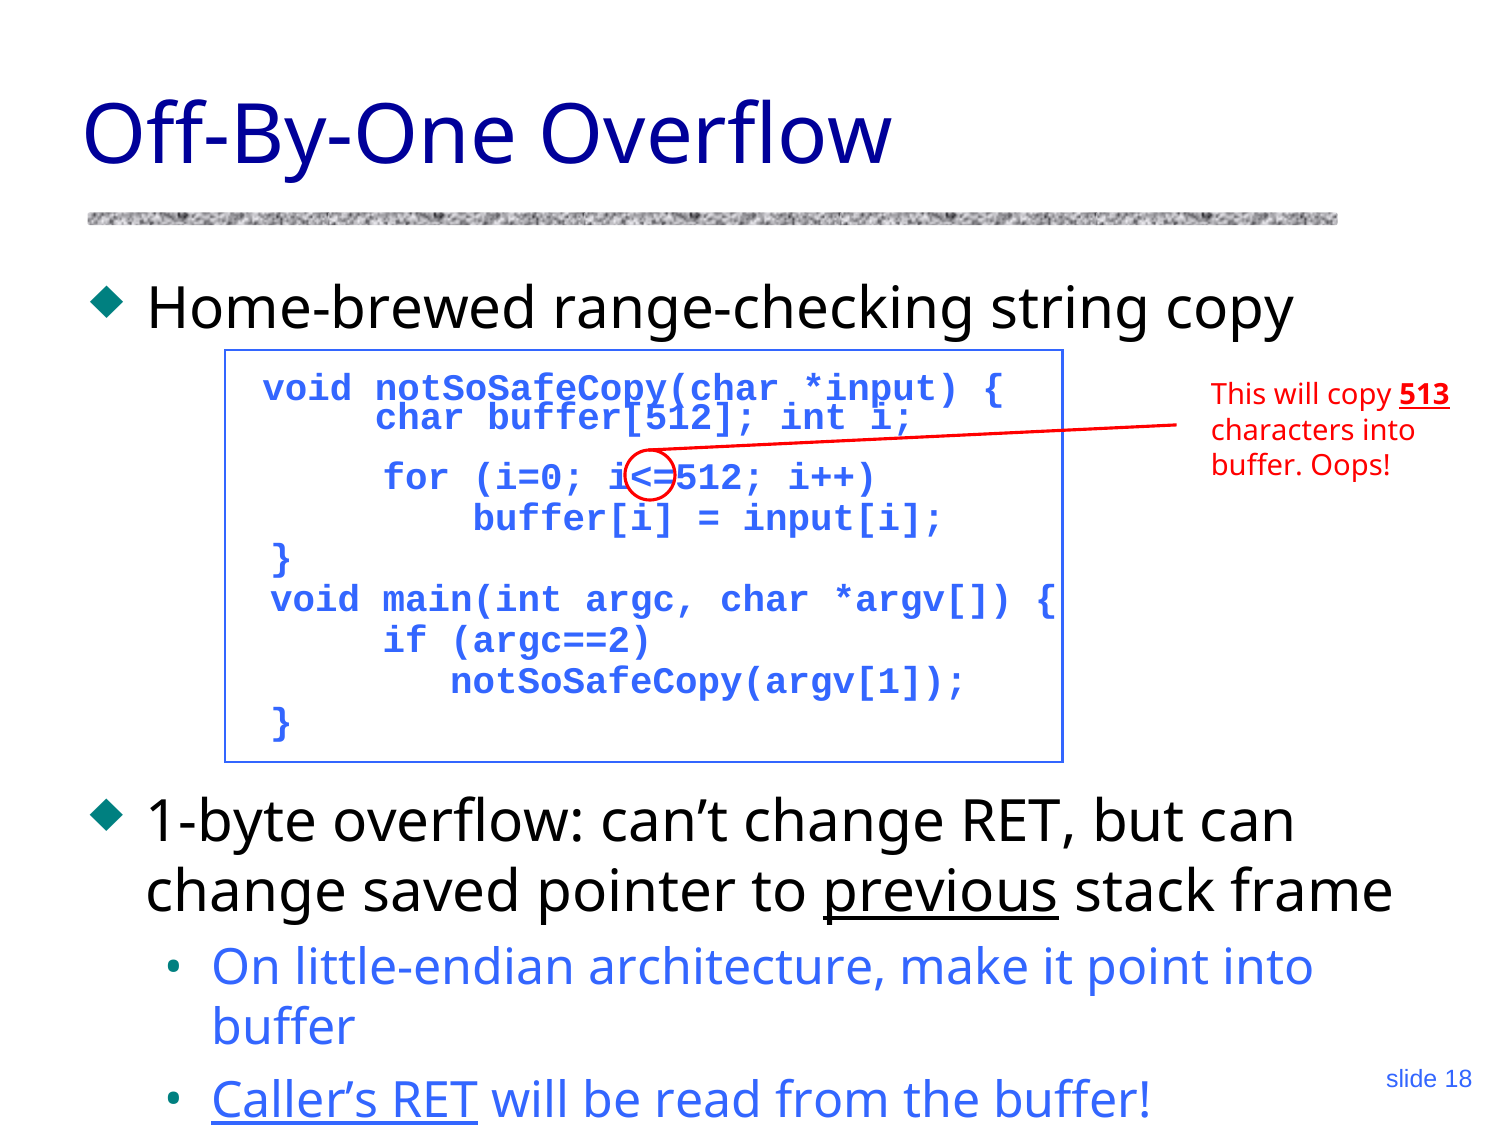

Off-By-One Overflow
# Home-brewed range-checking string copy
		 void notSoSafeCopy(char *input) {
 		 char buffer[512]; int i;
 for (i=0; i<=512; i++)
 buffer[i] = input[i];
 }
 void main(int argc, char *argv[]) {
 if (argc==2)
 notSoSafeCopy(argv[1]);
 }
This will copy 513
characters into
buffer. Oops!
1-byte overflow: can’t change RET, but can change saved pointer to previous stack frame
On little-endian architecture, make it point into buffer
Caller’s RET will be read from the buffer!
slide